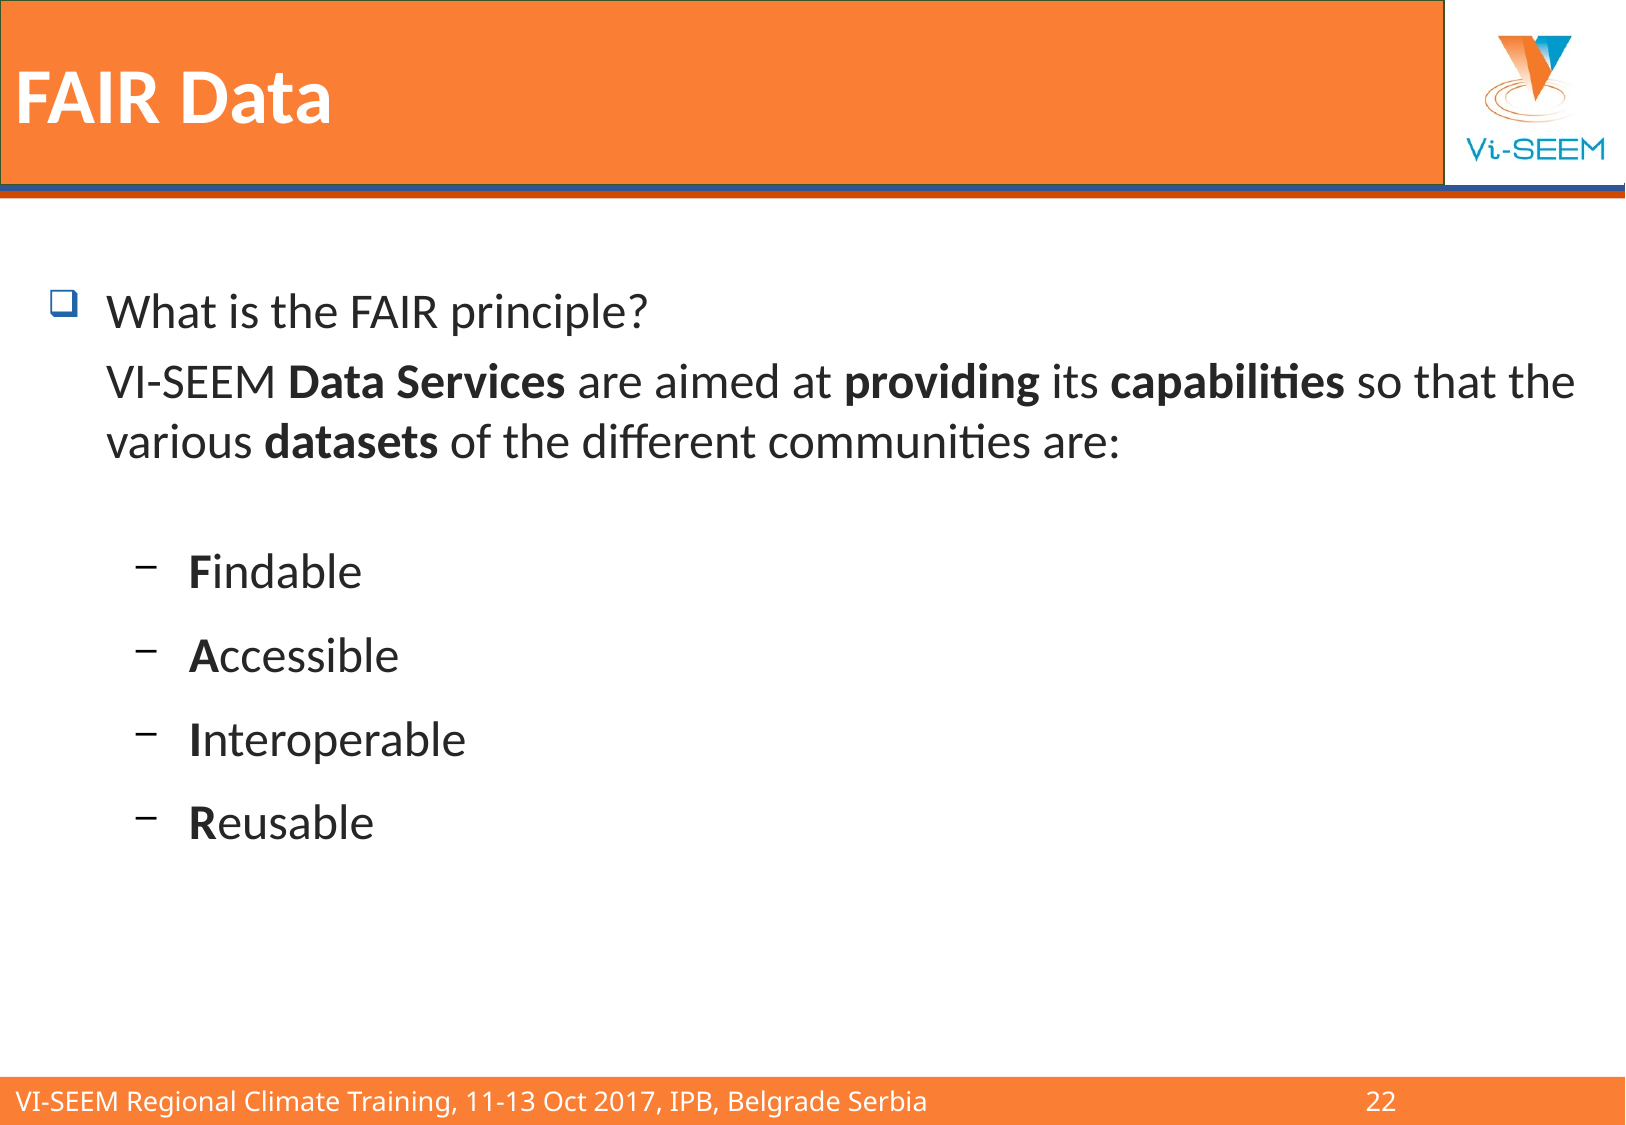

# FAIR Data
What is the FAIR principle?
VI-SEEM Data Services are aimed at providing its capabilities so that the various datasets of the different communities are:
Findable
Accessible
Interoperable
Reusable
VI-SEEM Regional Climate Training, 11-13 Oct 2017, IPB, Belgrade Serbia